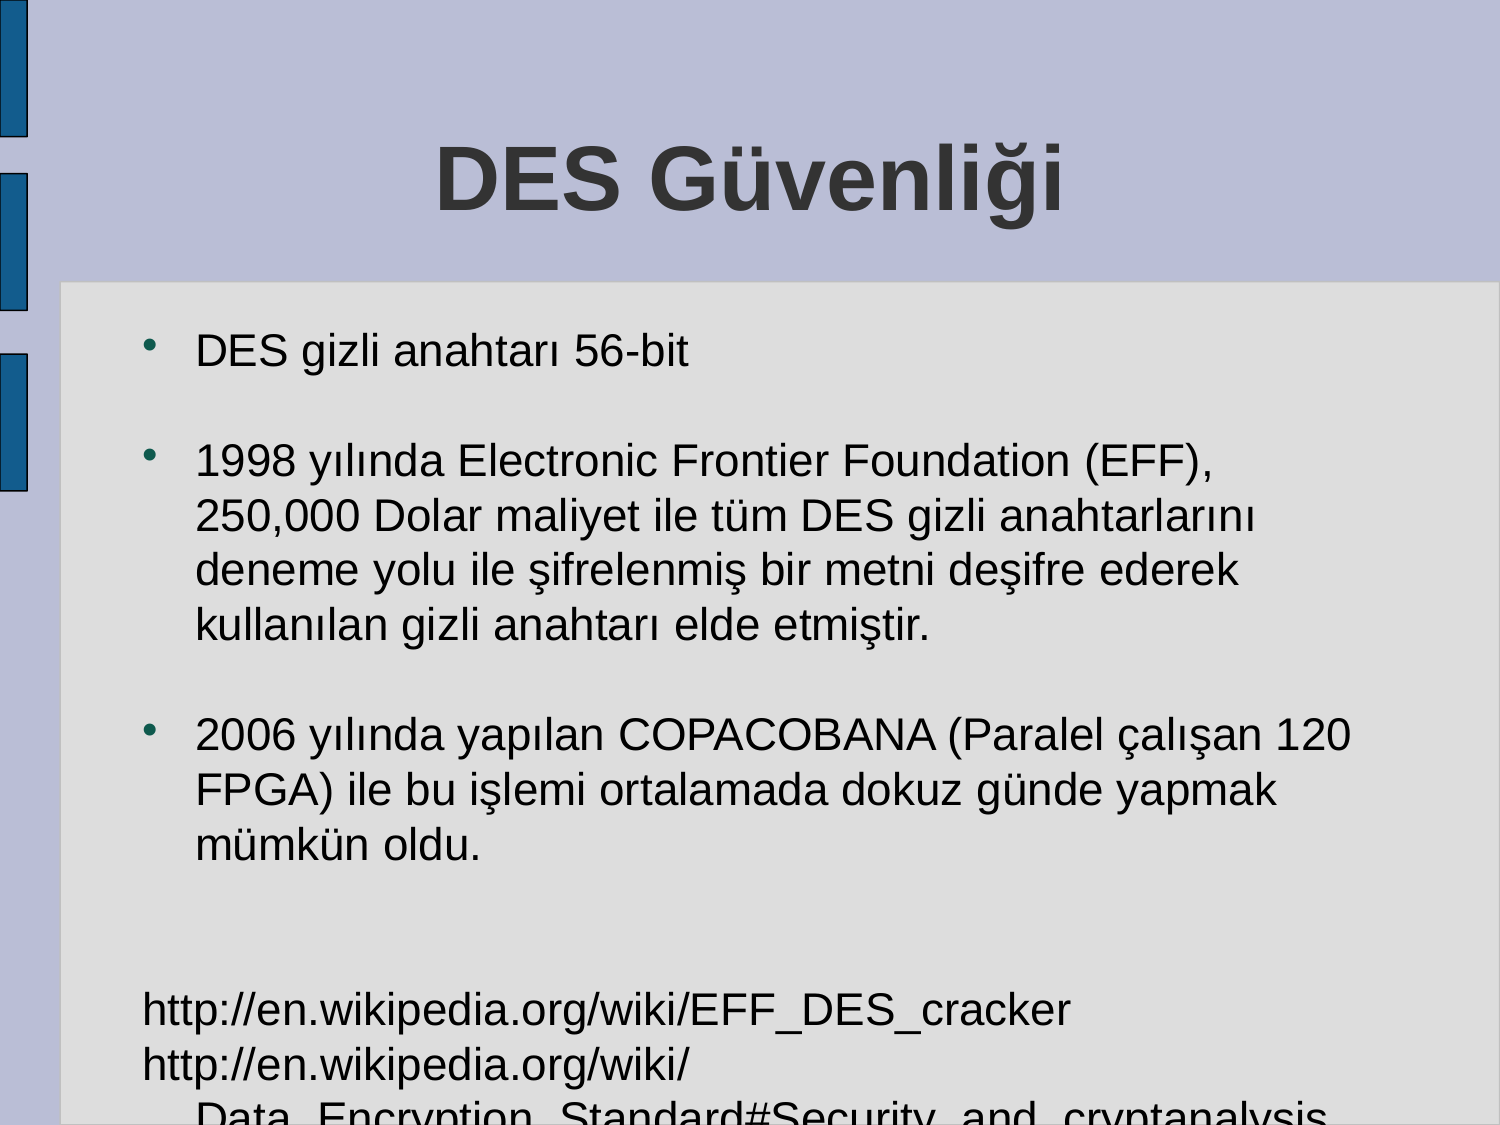

# DES Güvenliği
DES gizli anahtarı 56-bit
1998 yılında Electronic Frontier Foundation (EFF), 250,000 Dolar maliyet ile tüm DES gizli anahtarlarını deneme yolu ile şifrelenmiş bir metni deşifre ederek kullanılan gizli anahtarı elde etmiştir.
2006 yılında yapılan COPACOBANA (Paralel çalışan 120 FPGA) ile bu işlemi ortalamada dokuz günde yapmak mümkün oldu.
http://en.wikipedia.org/wiki/EFF_DES_cracker
http://en.wikipedia.org/wiki/Data_Encryption_Standard#Security_and_cryptanalysis